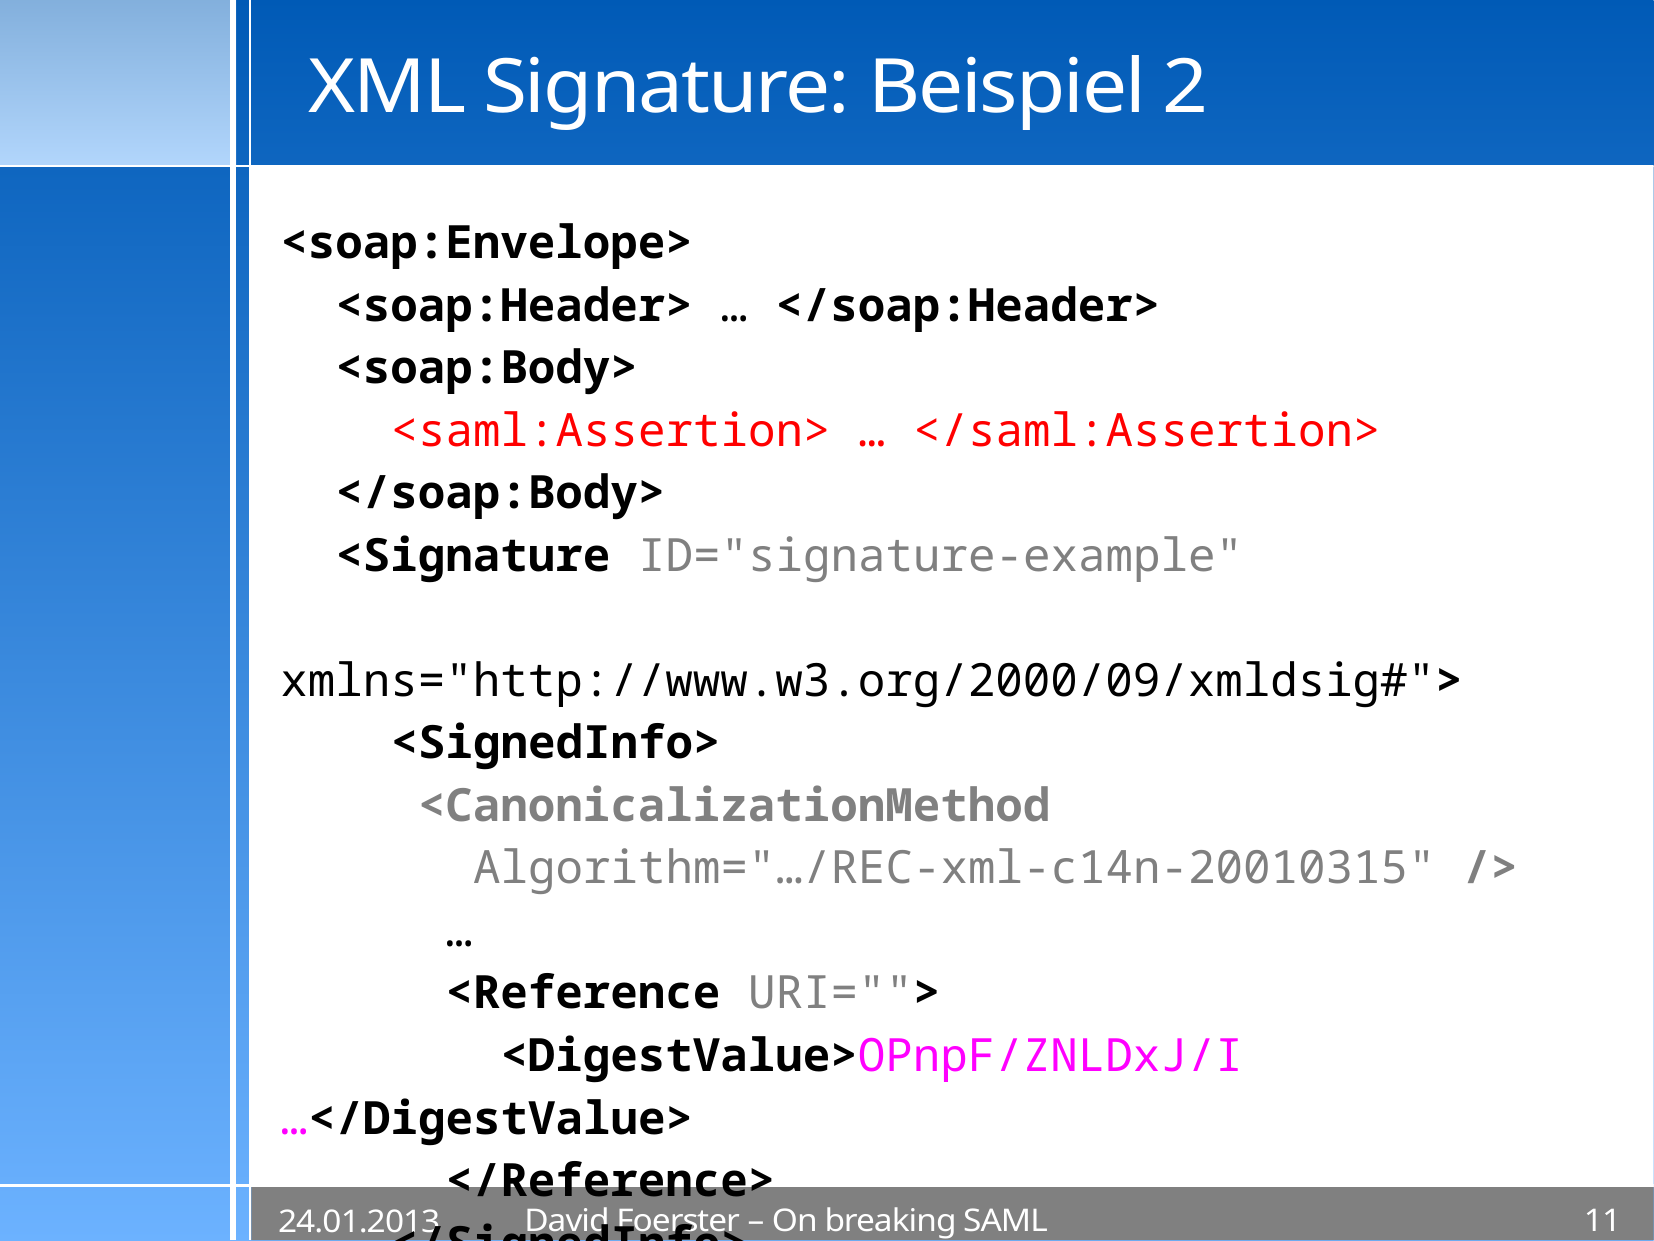

# XML Signature: Beispiel 2
<soap:Envelope>
 <soap:Header> … </soap:Header>
 <soap:Body>
 <saml:Assertion> … </saml:Assertion>
 </soap:Body>
 <Signature ID="signature-example"
 xmlns="http://www.w3.org/2000/09/xmldsig#">
 <SignedInfo>
 <CanonicalizationMethod
 Algorithm="…/REC-xml-c14n-20010315" />
 …
 <Reference URI="">
 <DigestValue>OPnpF/ZNLDxJ/I …</DigestValue>
 </Reference>
 </SignedInfo>
 <SignatureValue>nihUFQg4mDhLgec …</SignatureValue>
 <KeyInfo> … </KeyInfo>
 </Signature>
</soap:Envelope>